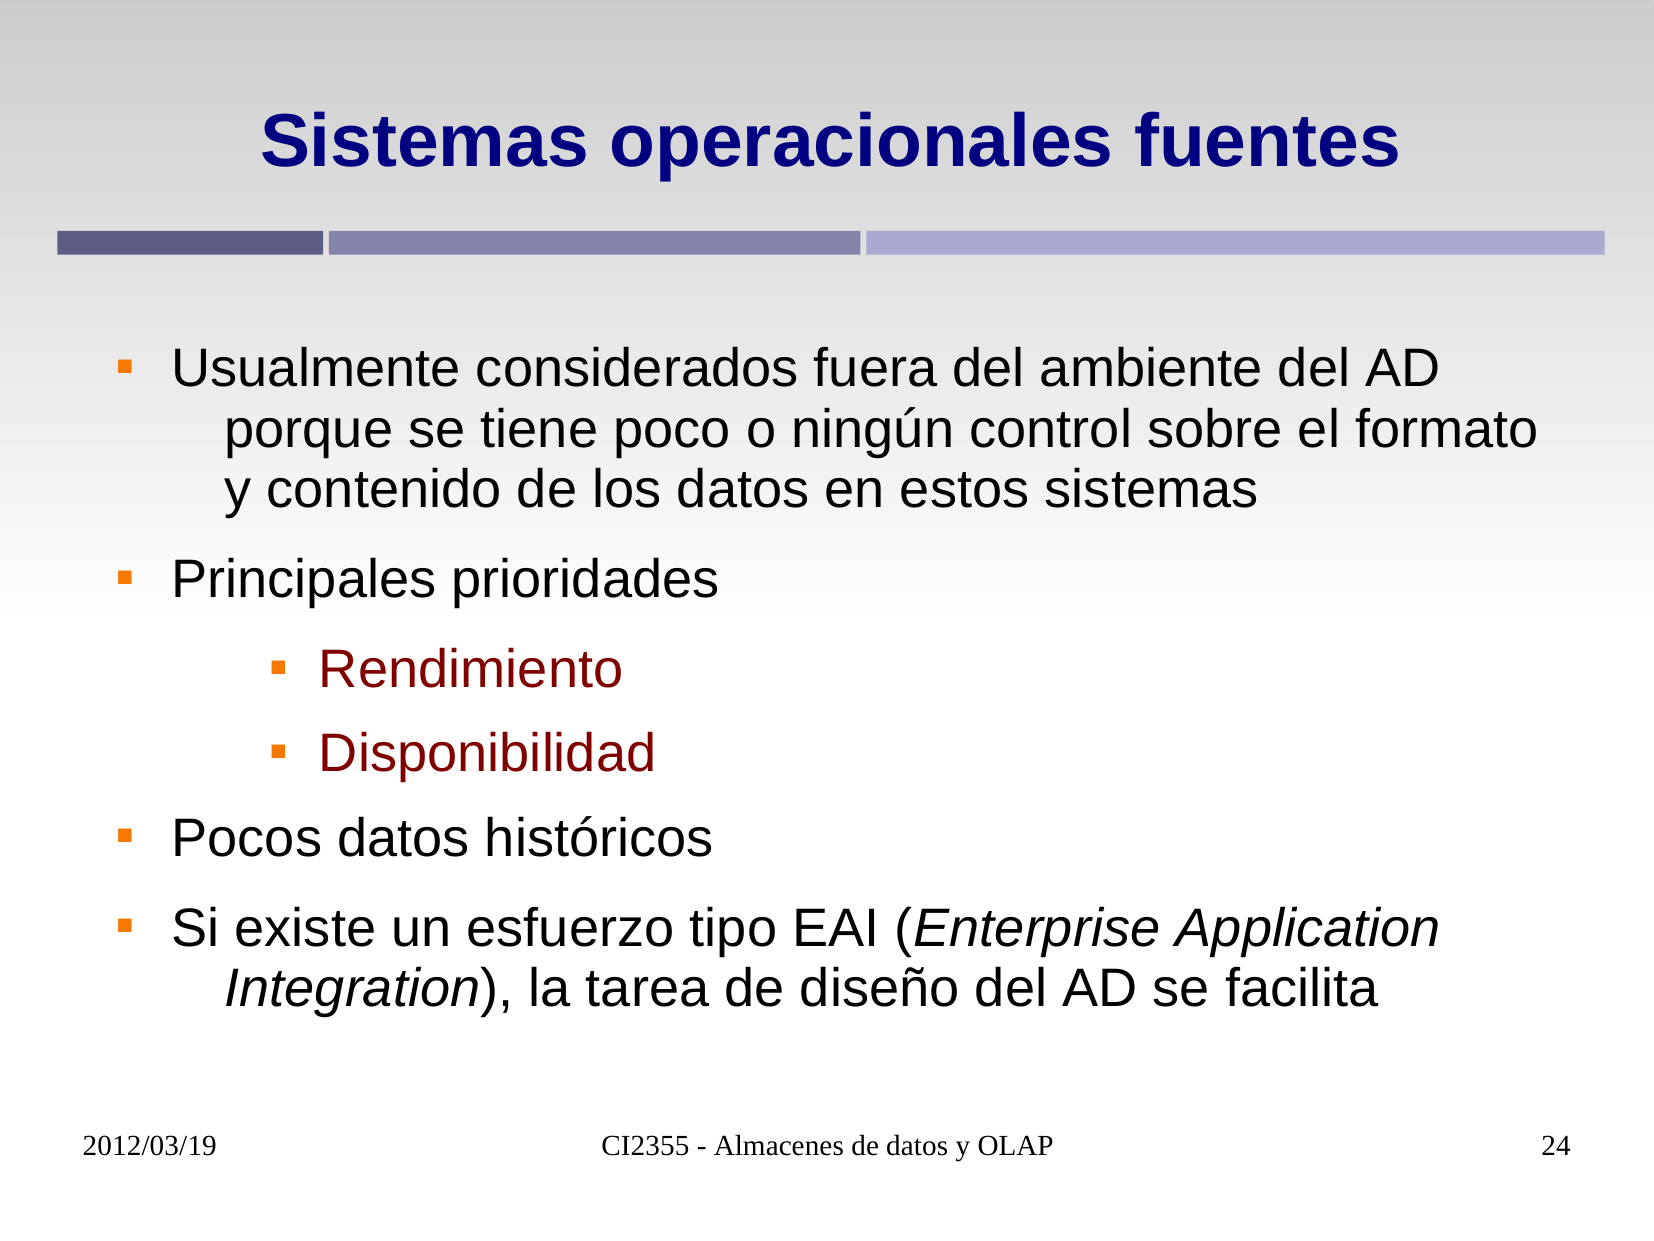

# Sistemas operacionales fuentes
Usualmente considerados fuera del ambiente del AD porque se tiene poco o ningún control sobre el formato y contenido de los datos en estos sistemas
Principales prioridades
Rendimiento
Disponibilidad
Pocos datos históricos
Si existe un esfuerzo tipo EAI (Enterprise Application Integration), la tarea de diseño del AD se facilita
2012/03/19
CI2355 - Almacenes de datos y OLAP
24